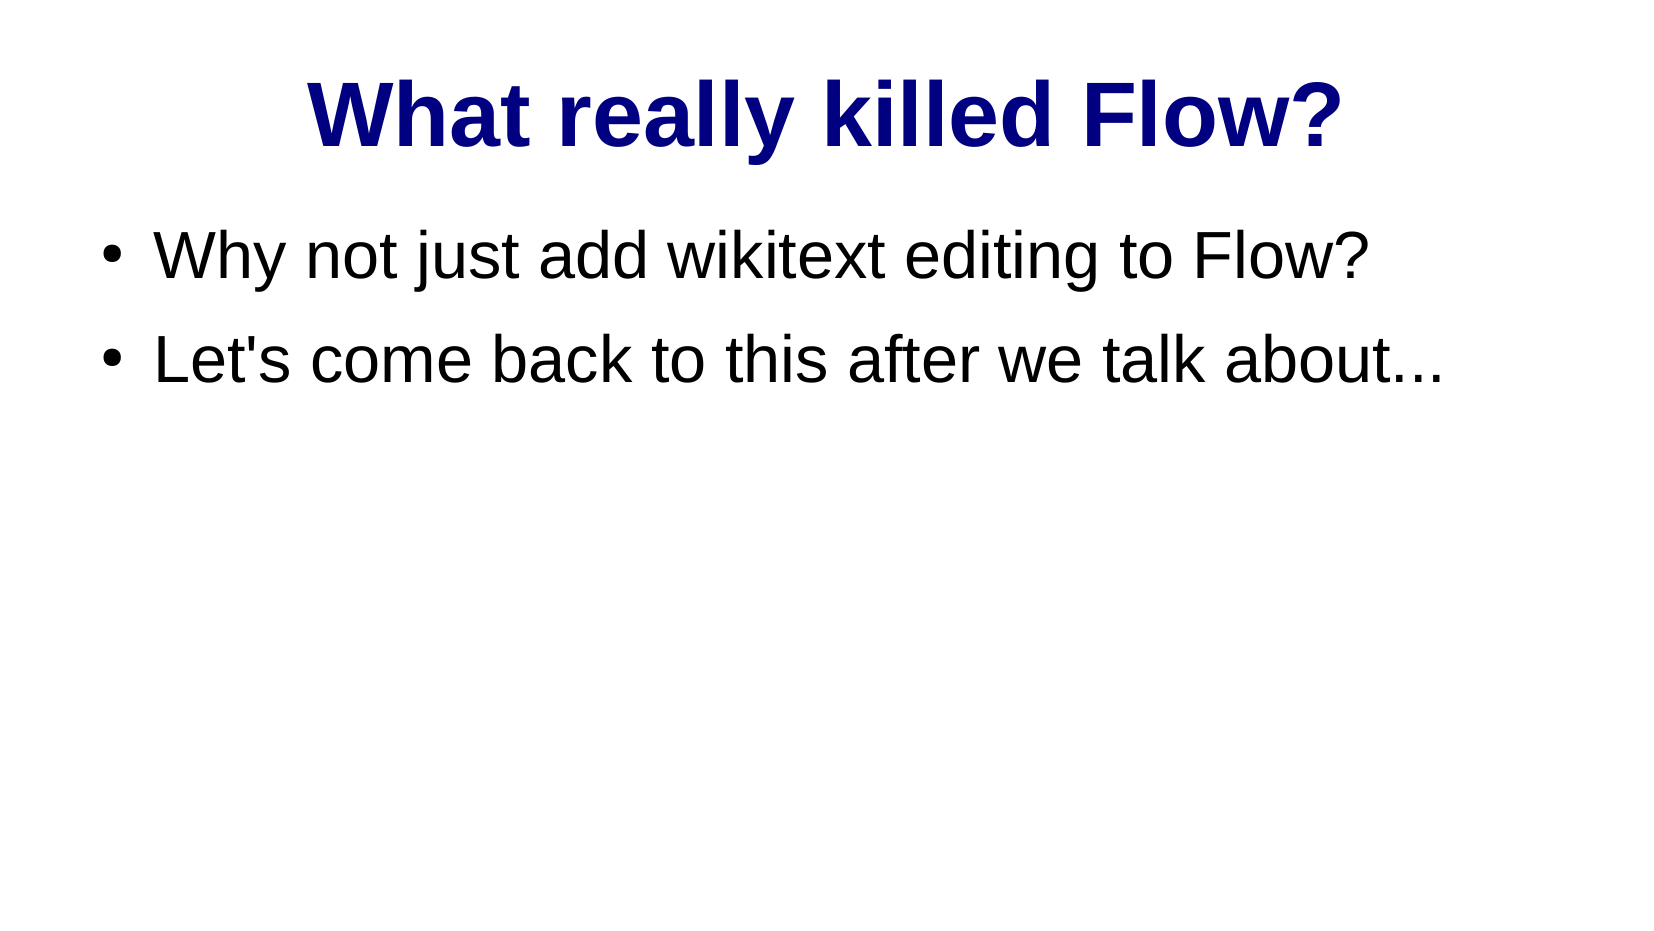

# What really killed Flow?
Why not just add wikitext editing to Flow?
Let's come back to this after we talk about...